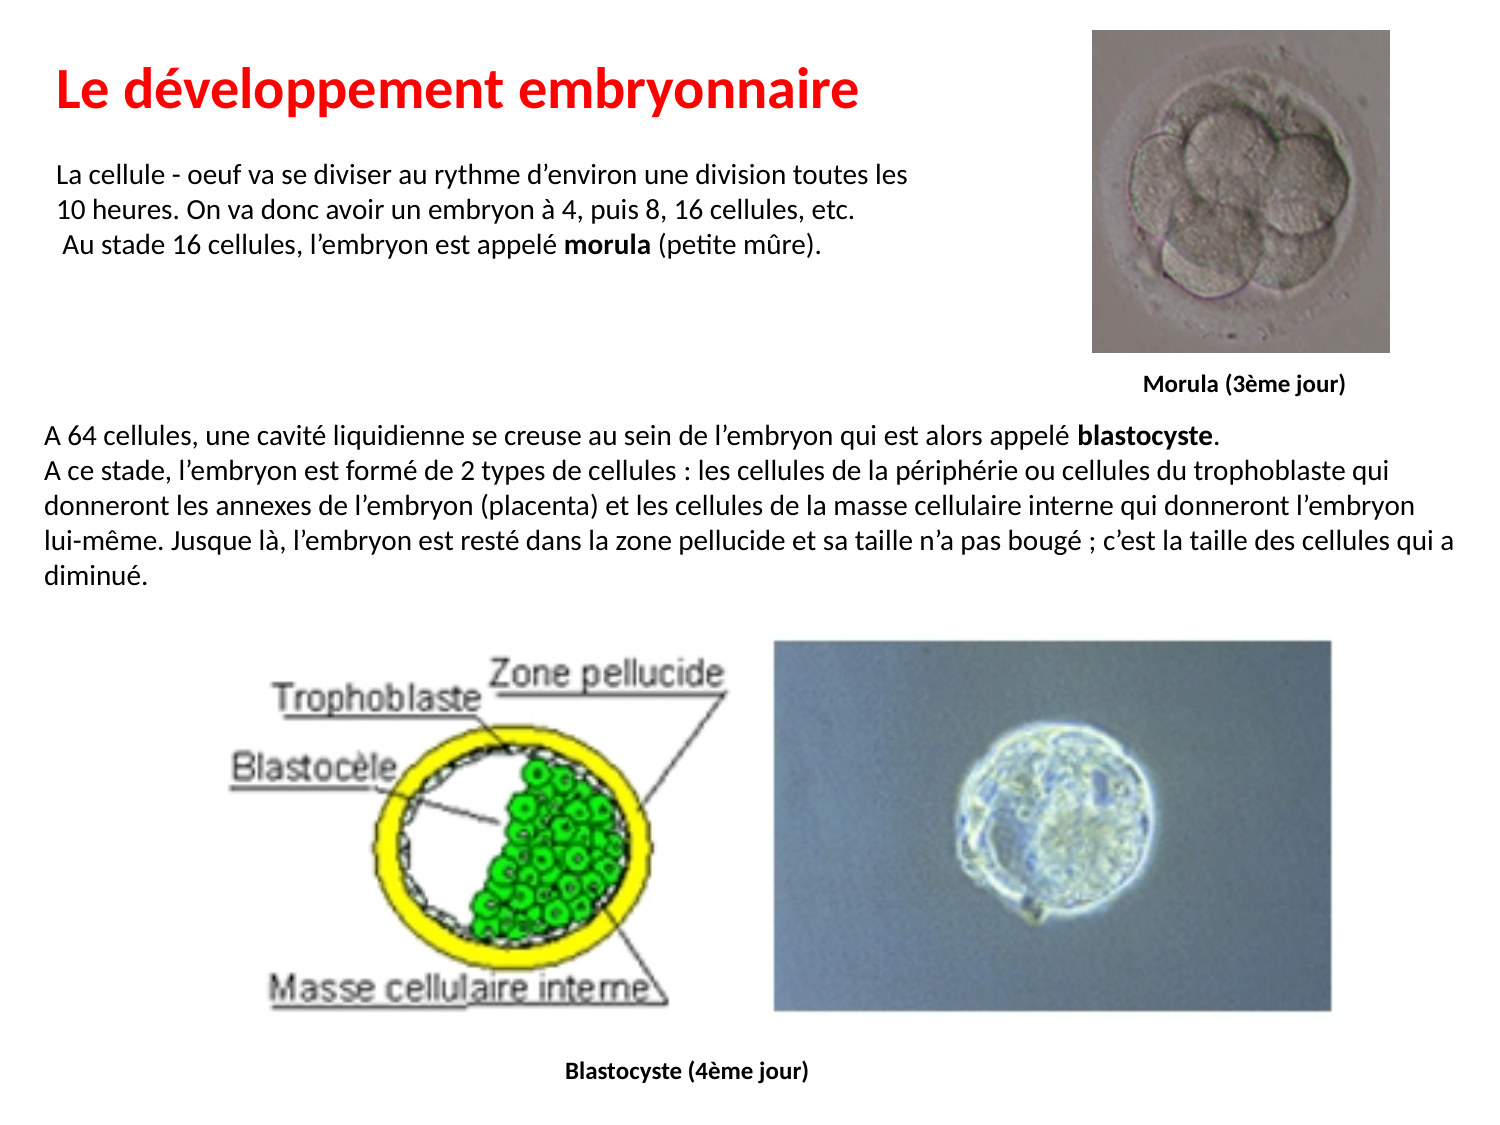

Le développement embryonnaire
La cellule - oeuf va se diviser au rythme d’environ une division toutes les 10 heures. On va donc avoir un embryon à 4, puis 8, 16 cellules, etc.
 Au stade 16 cellules, l’embryon est appelé morula (petite mûre).
Morula (3ème jour)
A 64 cellules, une cavité liquidienne se creuse au sein de l’embryon qui est alors appelé blastocyste.
A ce stade, l’embryon est formé de 2 types de cellules : les cellules de la périphérie ou cellules du trophoblaste qui donneront les annexes de l’embryon (placenta) et les cellules de la masse cellulaire interne qui donneront l’embryon lui-même. Jusque là, l’embryon est resté dans la zone pellucide et sa taille n’a pas bougé ; c’est la taille des cellules qui a diminué.
Blastocyste (4ème jour)